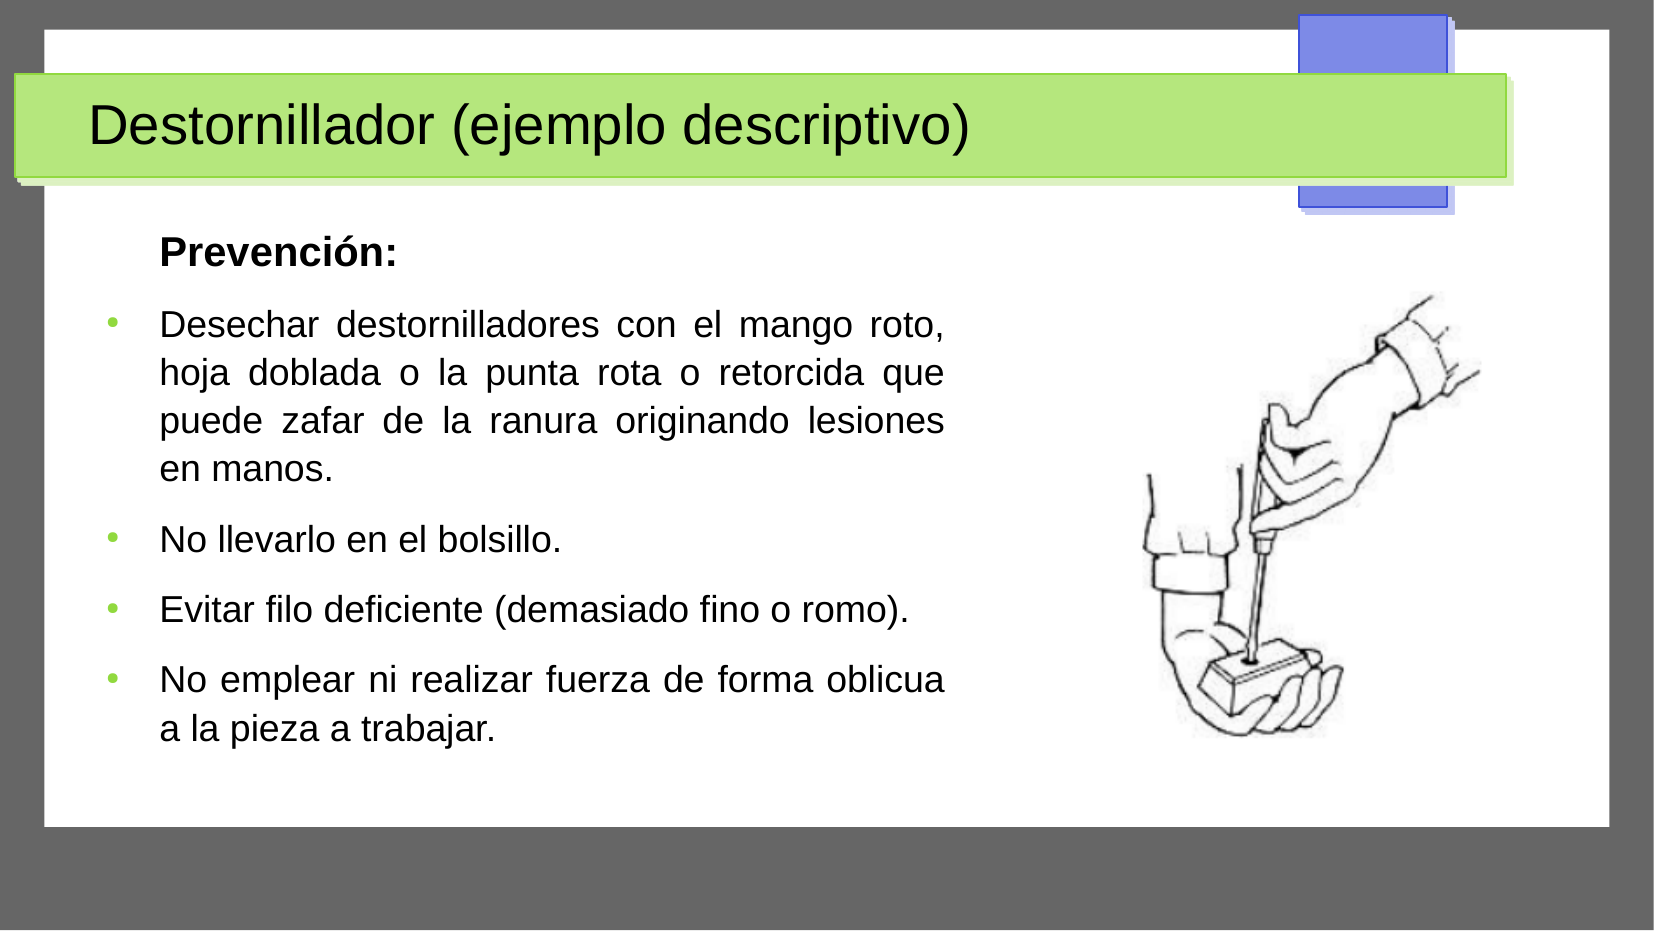

# Destornillador (ejemplo descriptivo)
Prevención:
Desechar destornilladores con el mango roto, hoja doblada o la punta rota o retorcida que puede zafar de la ranura originando lesiones en manos.
No llevarlo en el bolsillo.
Evitar filo deficiente (demasiado fino o romo).
No emplear ni realizar fuerza de forma oblicua a la pieza a trabajar.